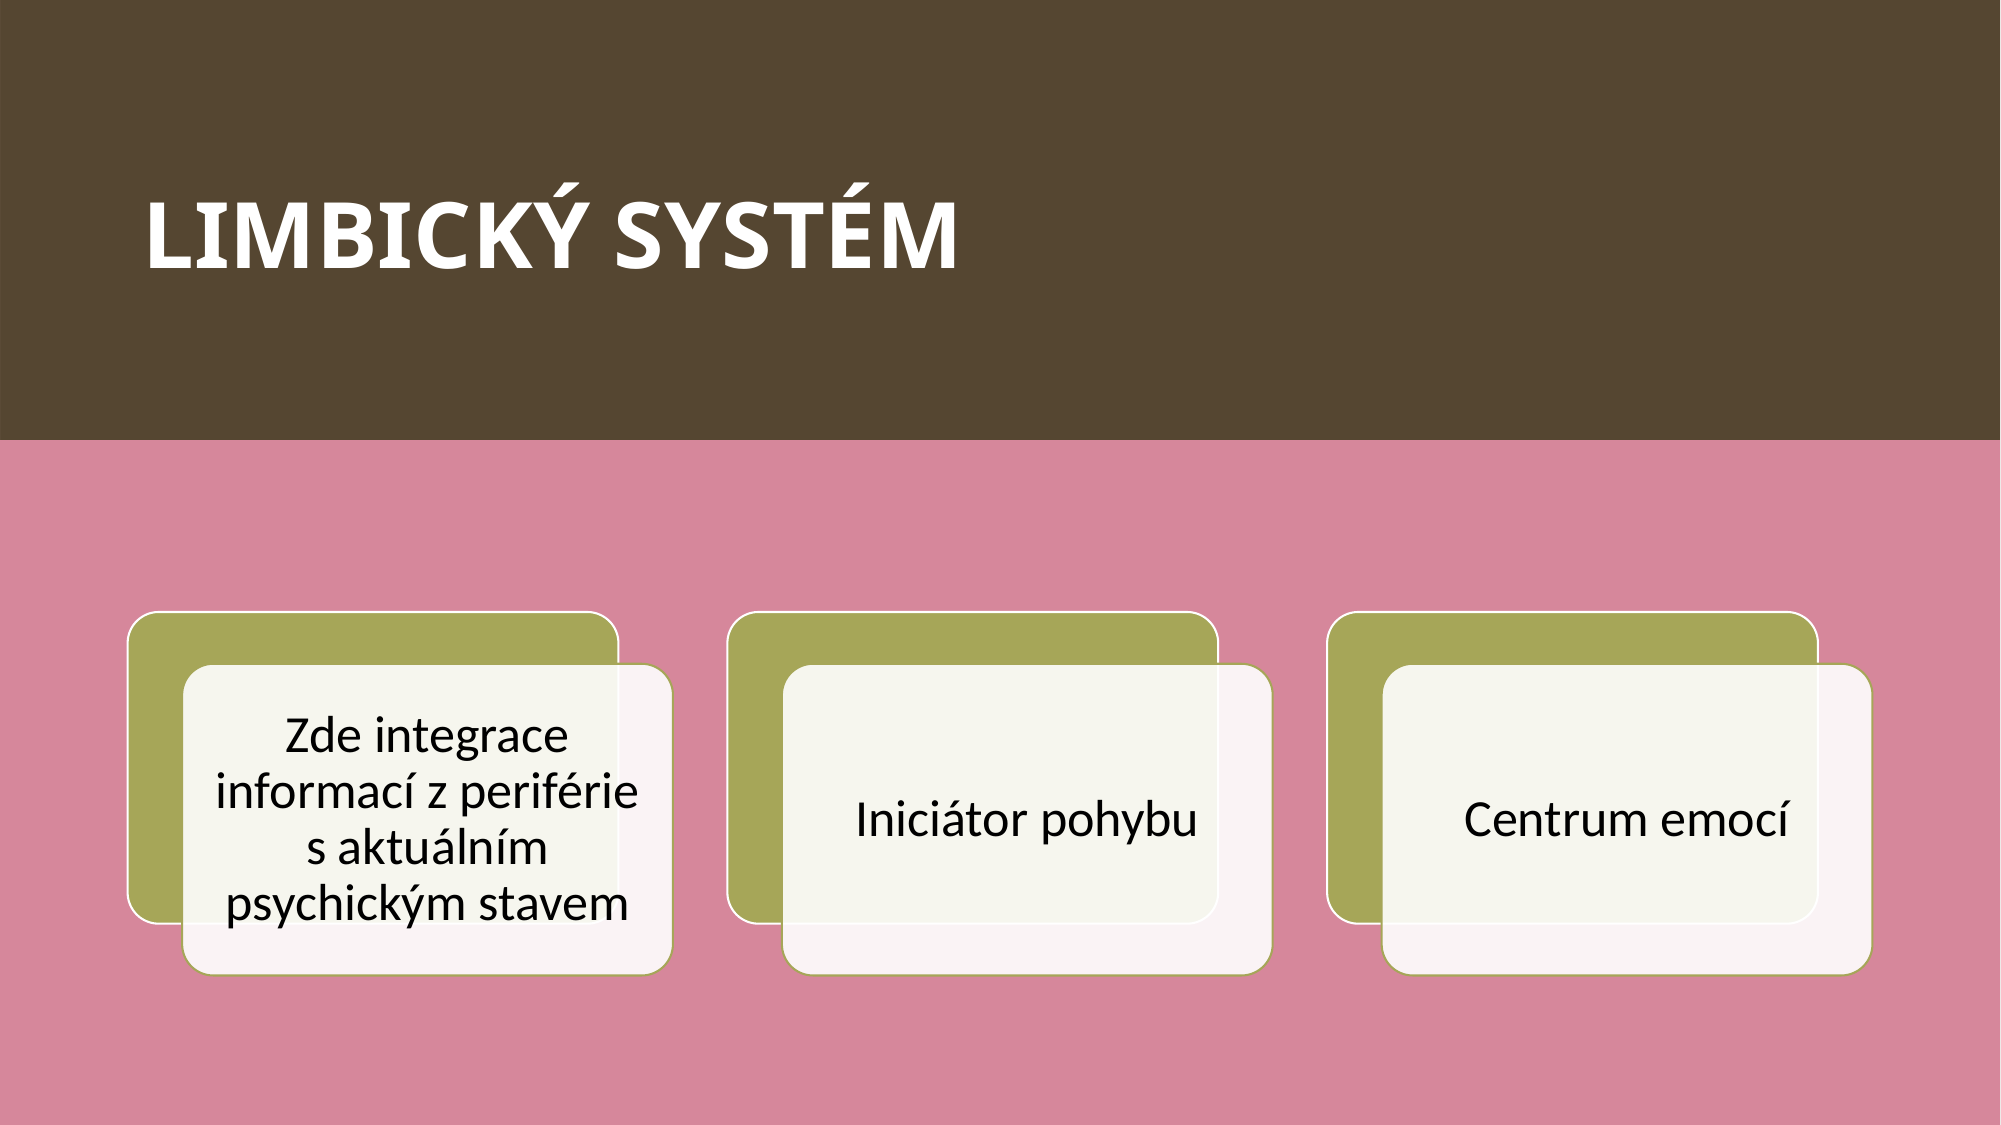

# LIMBICKÝ SYSTÉM
Zde integrace informací z periférie s aktuálním psychickým stavem
Iniciátor pohybu
Centrum emocí